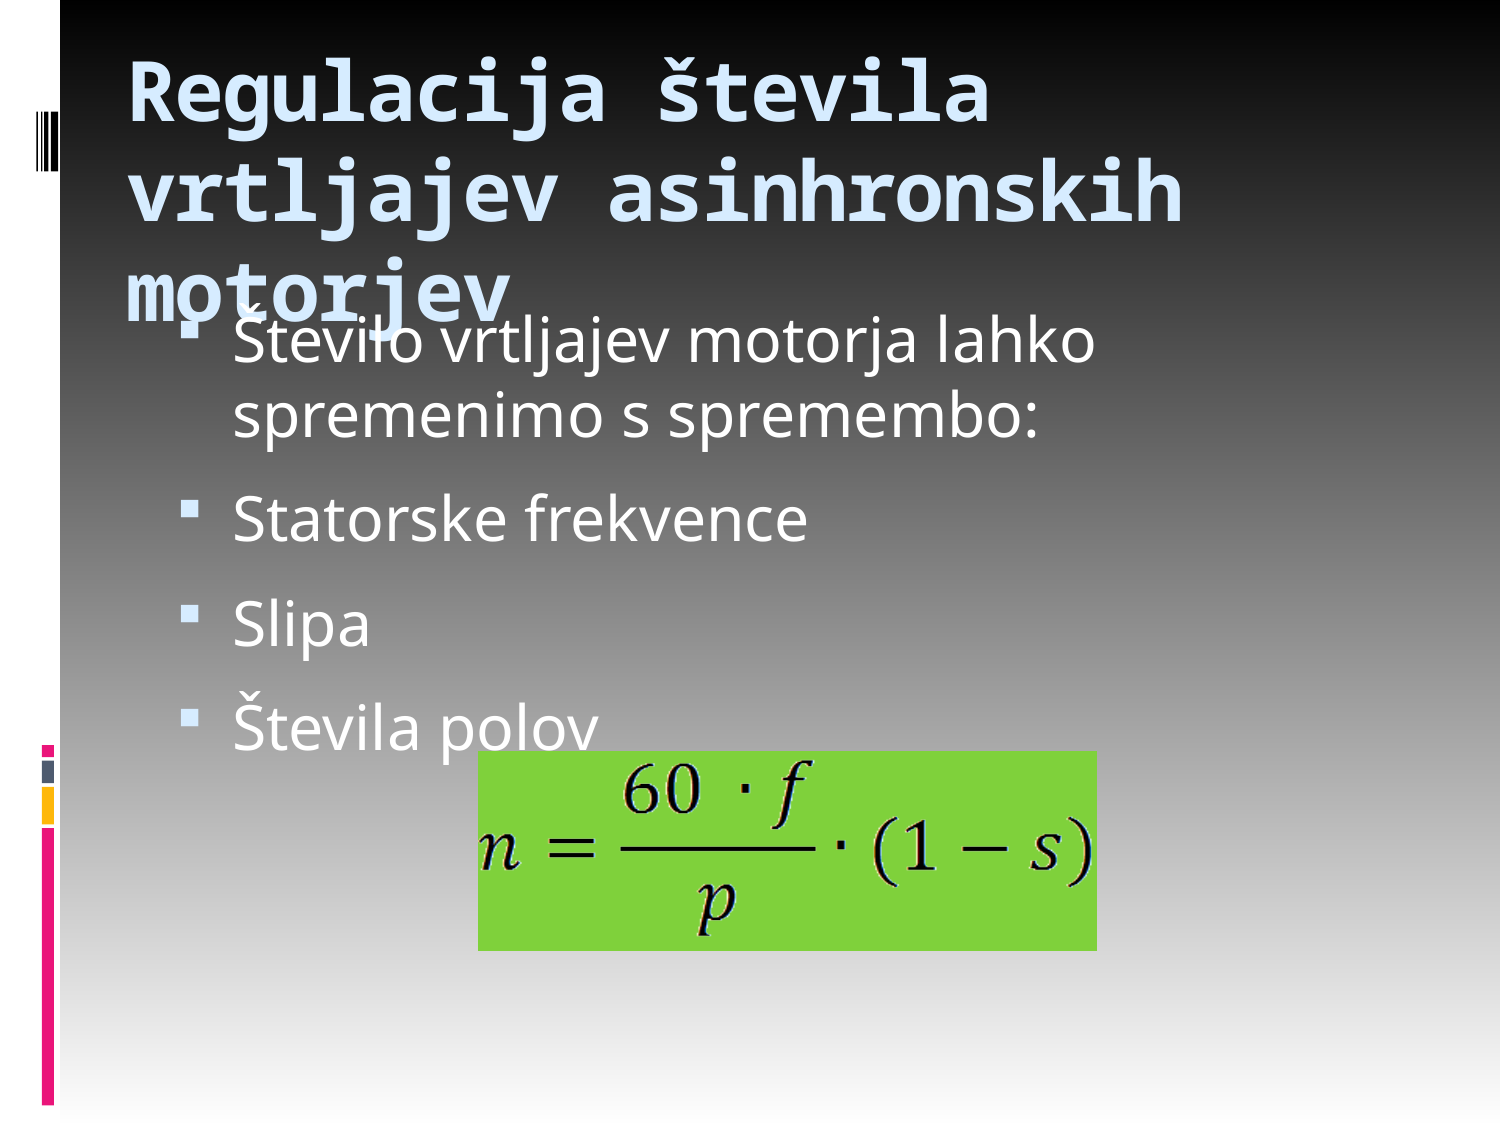

# Regulacija števila vrtljajev asinhronskih motorjev
Število vrtljajev motorja lahko spremenimo s spremembo:
Statorske frekvence
Slipa
Števila polov